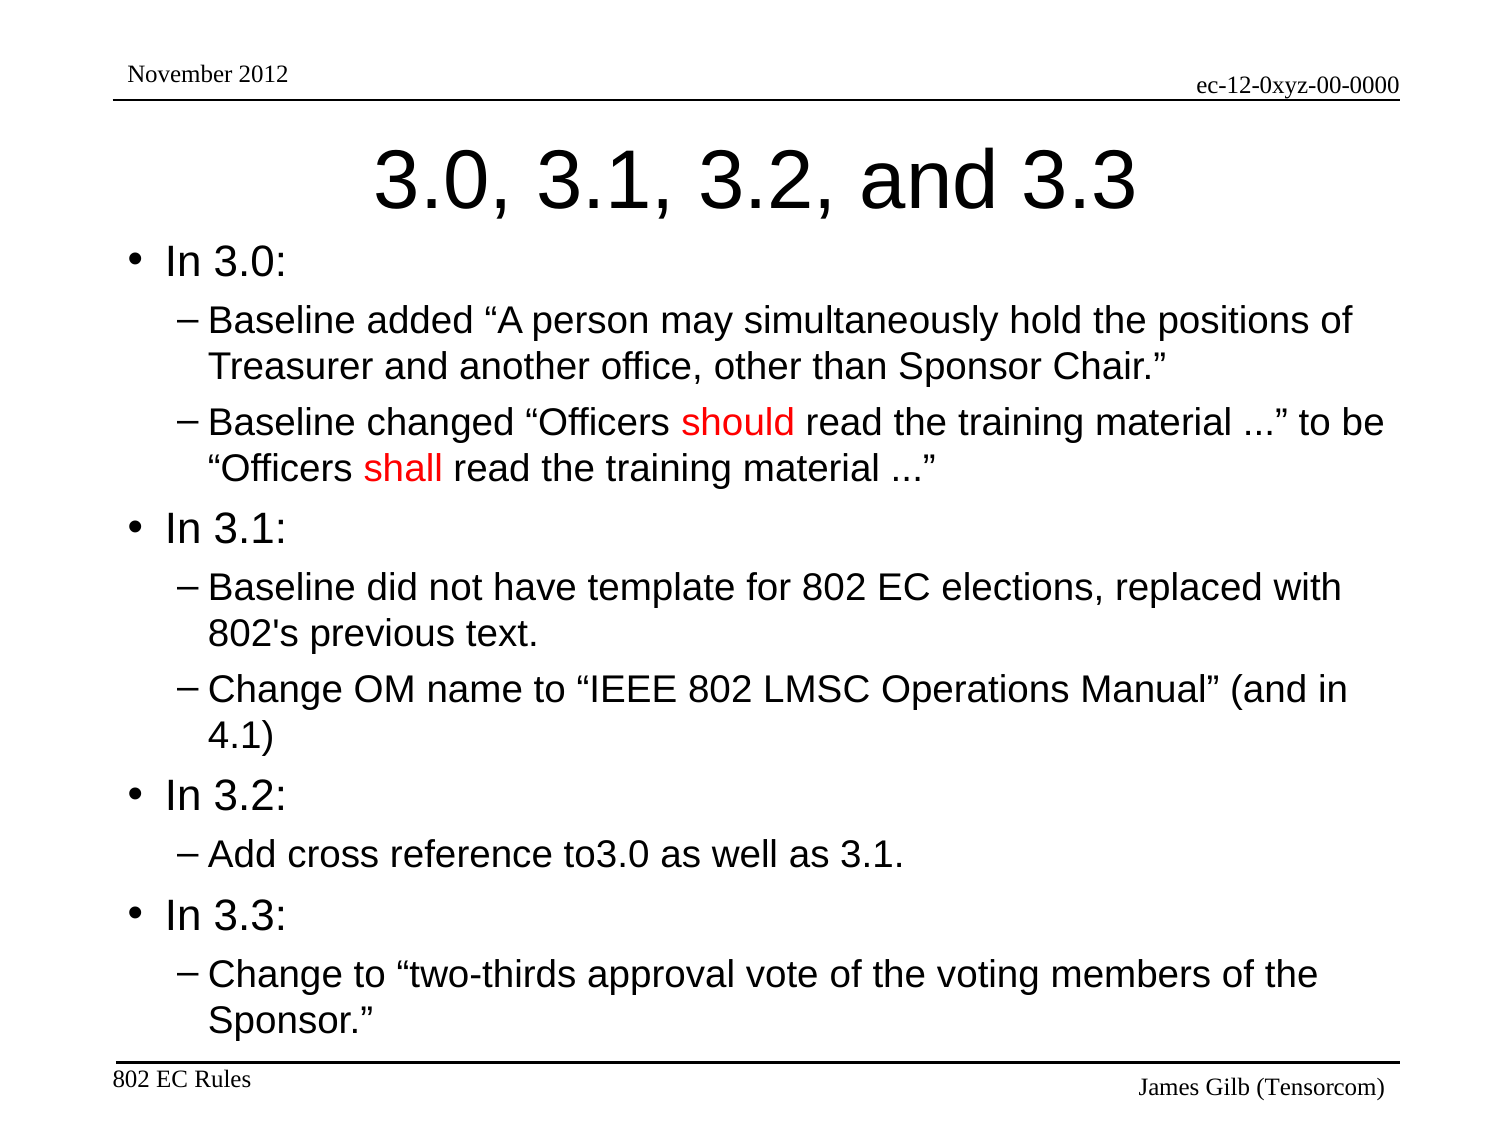

# 3.0, 3.1, 3.2, and 3.3
In 3.0:
Baseline added “A person may simultaneously hold the positions of Treasurer and another office, other than Sponsor Chair.”
Baseline changed “Officers should read the training material ...” to be “Officers shall read the training material ...”
In 3.1:
Baseline did not have template for 802 EC elections, replaced with 802's previous text.
Change OM name to “IEEE 802 LMSC Operations Manual” (and in 4.1)
In 3.2:
Add cross reference to3.0 as well as 3.1.
In 3.3:
Change to “two-thirds approval vote of the voting members of the Sponsor.”